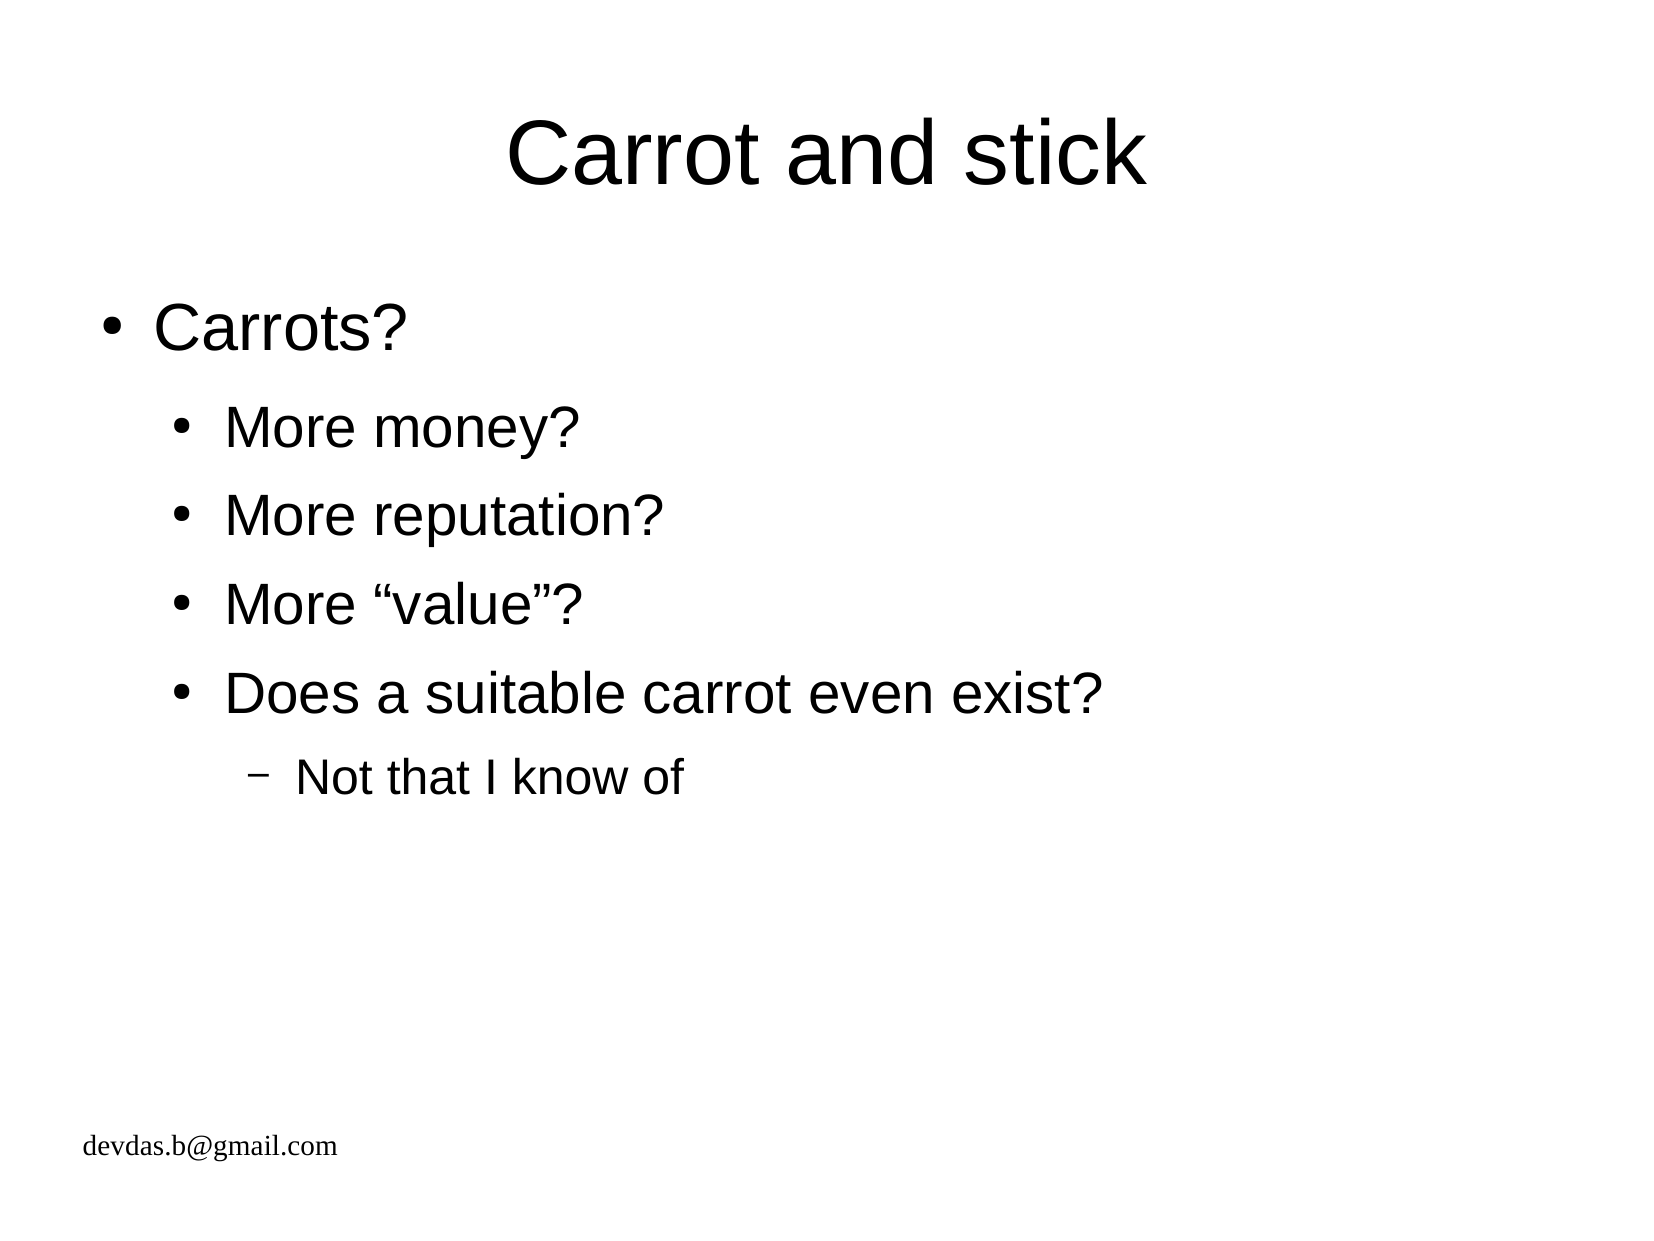

# Carrot and stick
Carrots?
More money?
More reputation?
More “value”?
Does a suitable carrot even exist?
Not that I know of